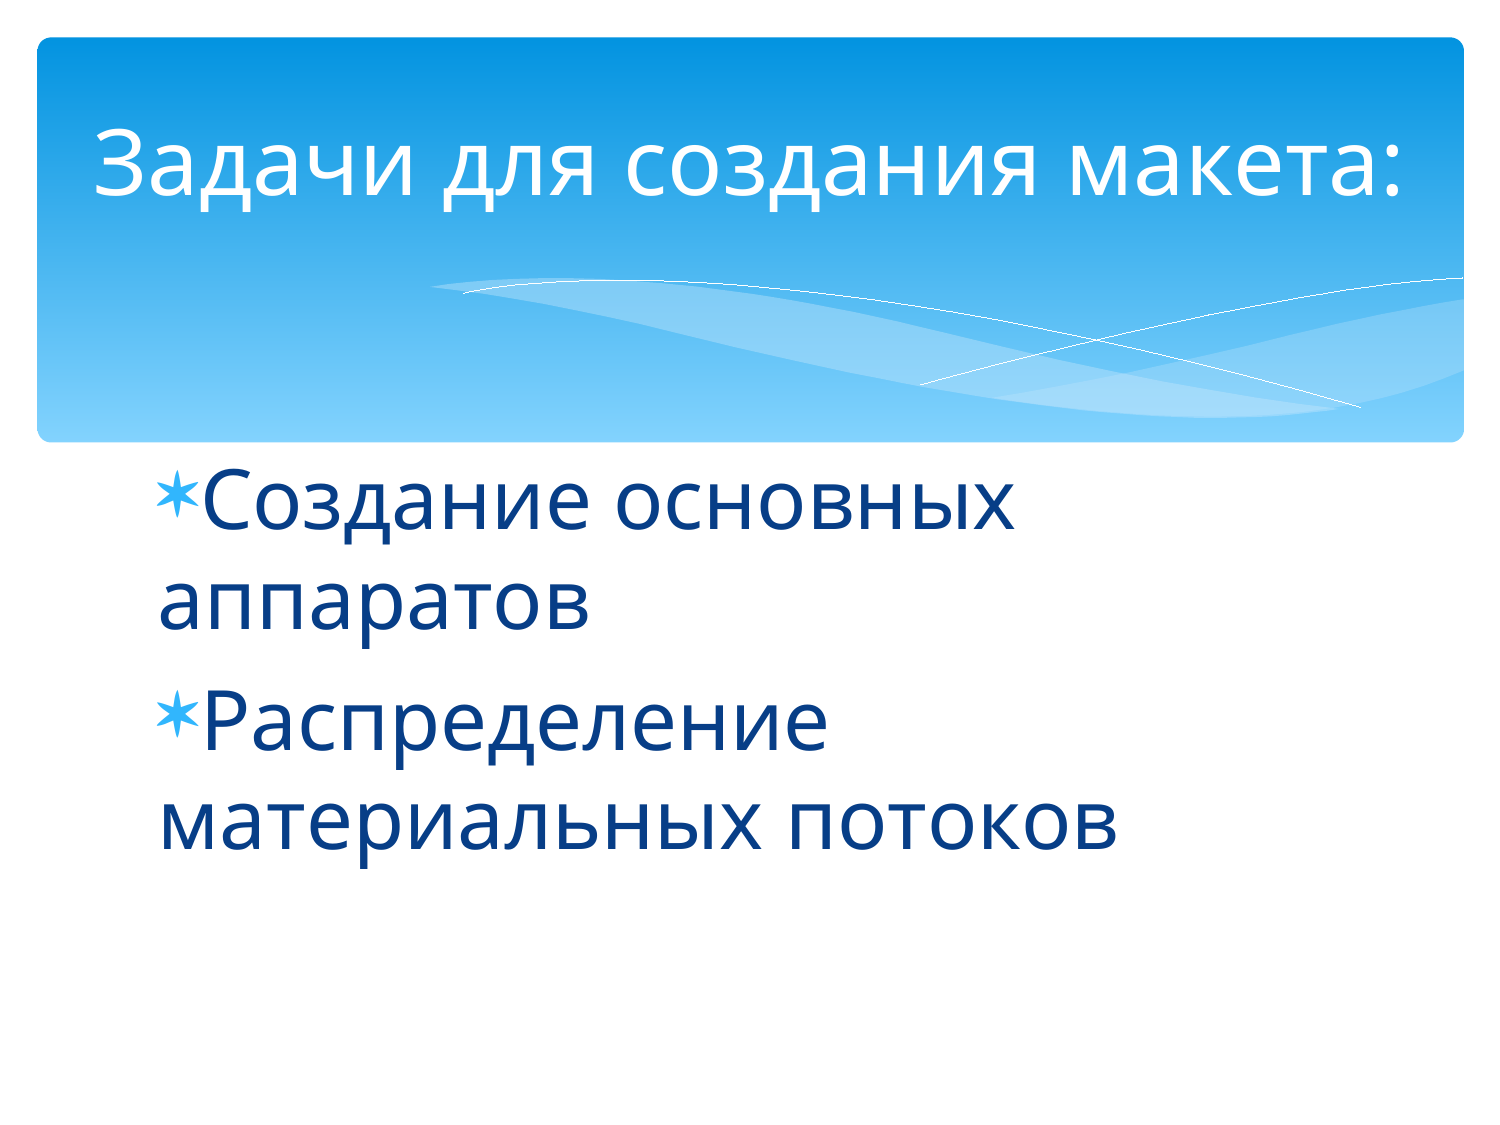

Задачи для создания макета:
# Создание основных аппаратов
Распределение материальных потоков